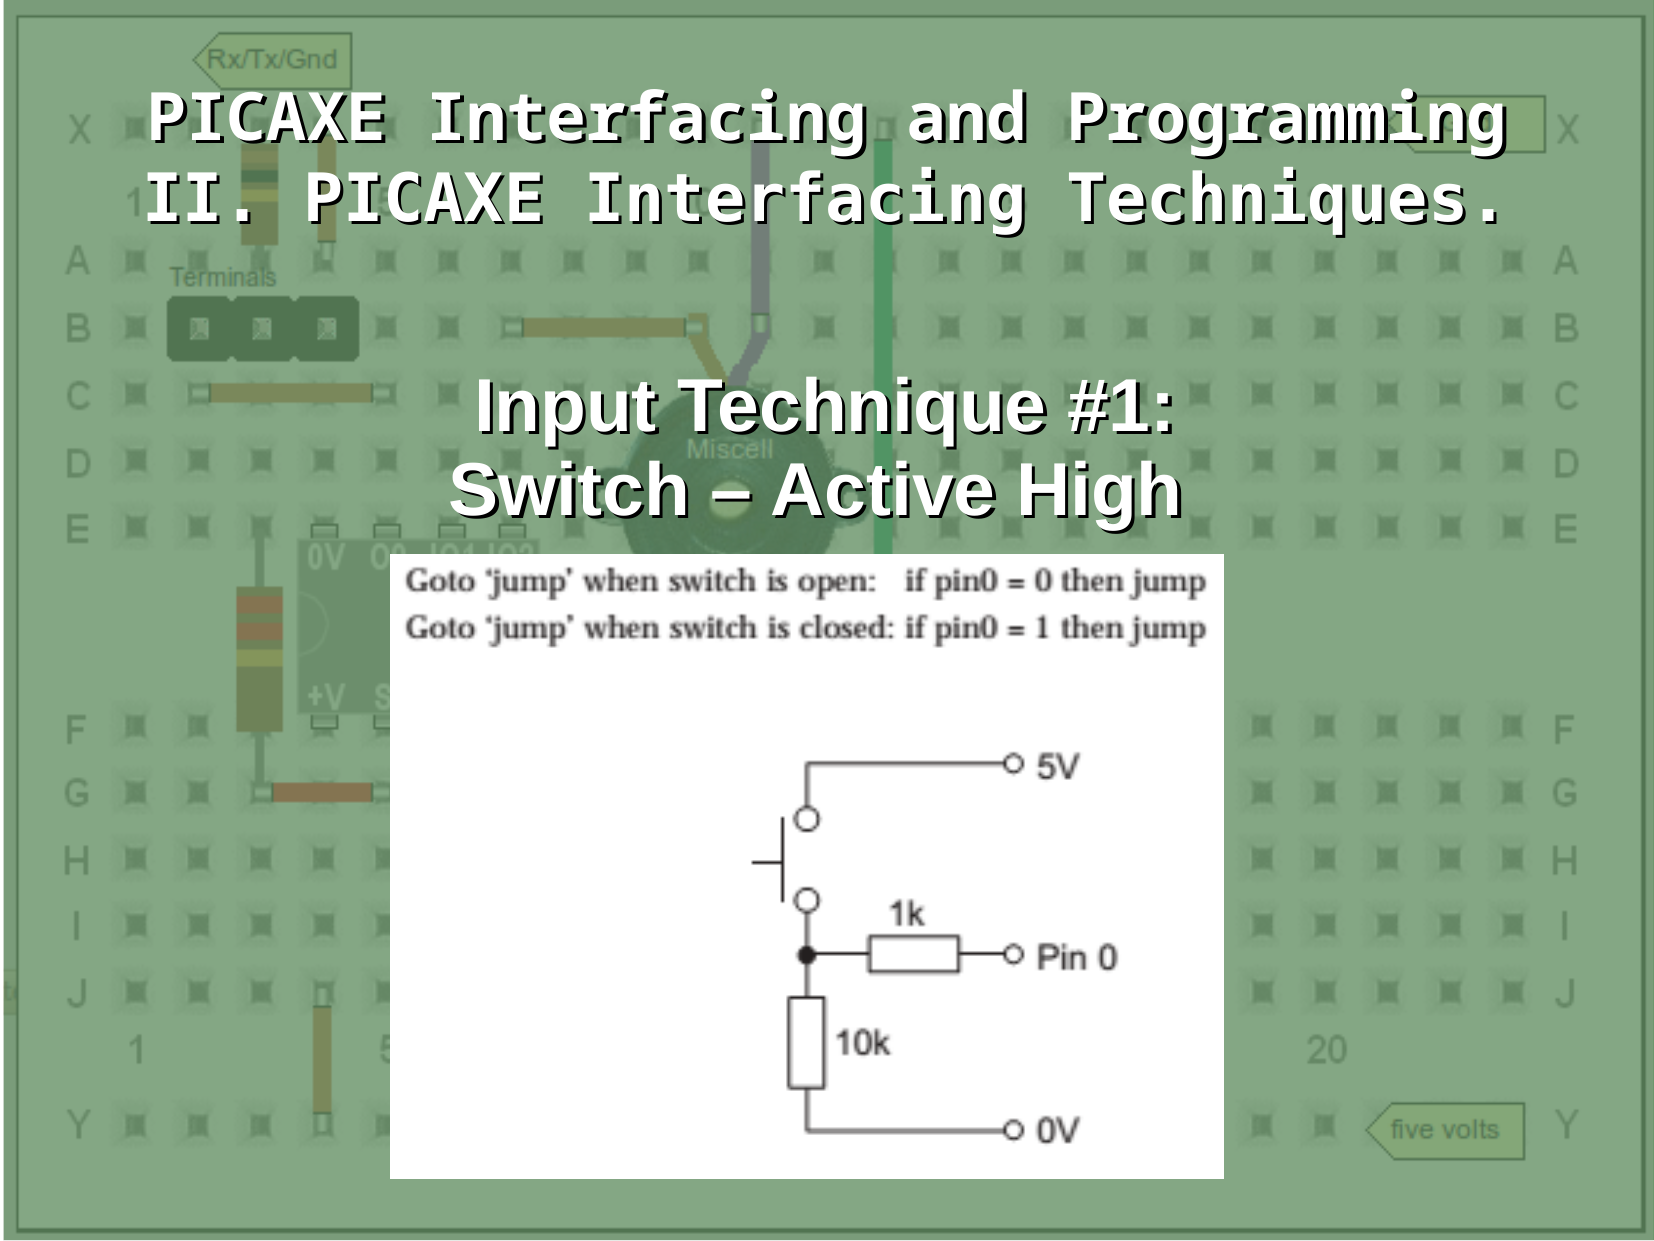

# PICAXE Interfacing and Programming II. PICAXE Interfacing Techniques.
 Input Technique #1:
Switch – Active High